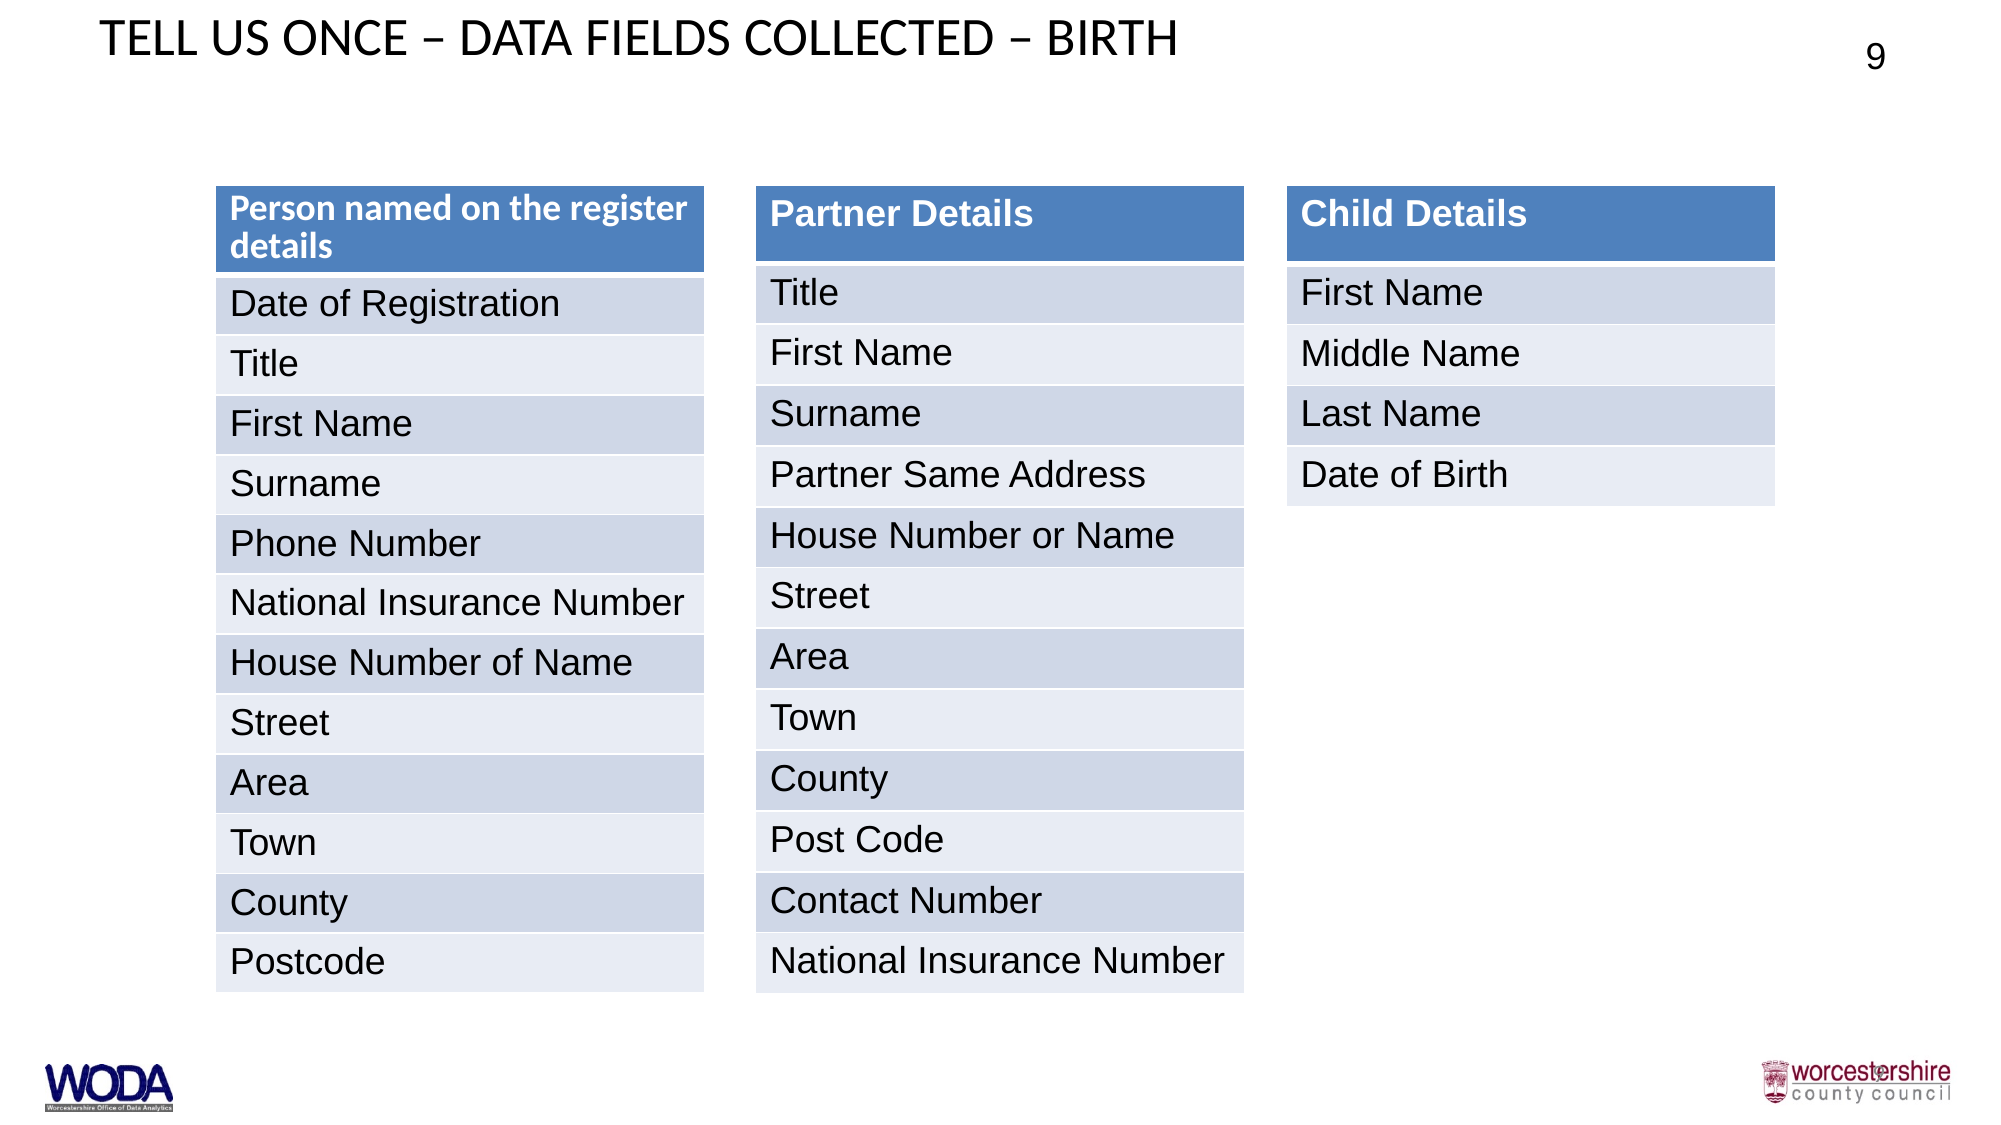

# TELL US ONCE – DATA FIELDS COLLECTED – BIRTH
| Person named on the register details |
| --- |
| Date of Registration |
| Title |
| First Name |
| Surname |
| Phone Number |
| National Insurance Number |
| House Number of Name |
| Street |
| Area |
| Town |
| County |
| Postcode |
| Partner Details |
| --- |
| Title |
| First Name |
| Surname |
| Partner Same Address |
| House Number or Name |
| Street |
| Area |
| Town |
| County |
| Post Code |
| Contact Number |
| National Insurance Number |
| Child Details |
| --- |
| First Name |
| Middle Name |
| Last Name |
| Date of Birth |